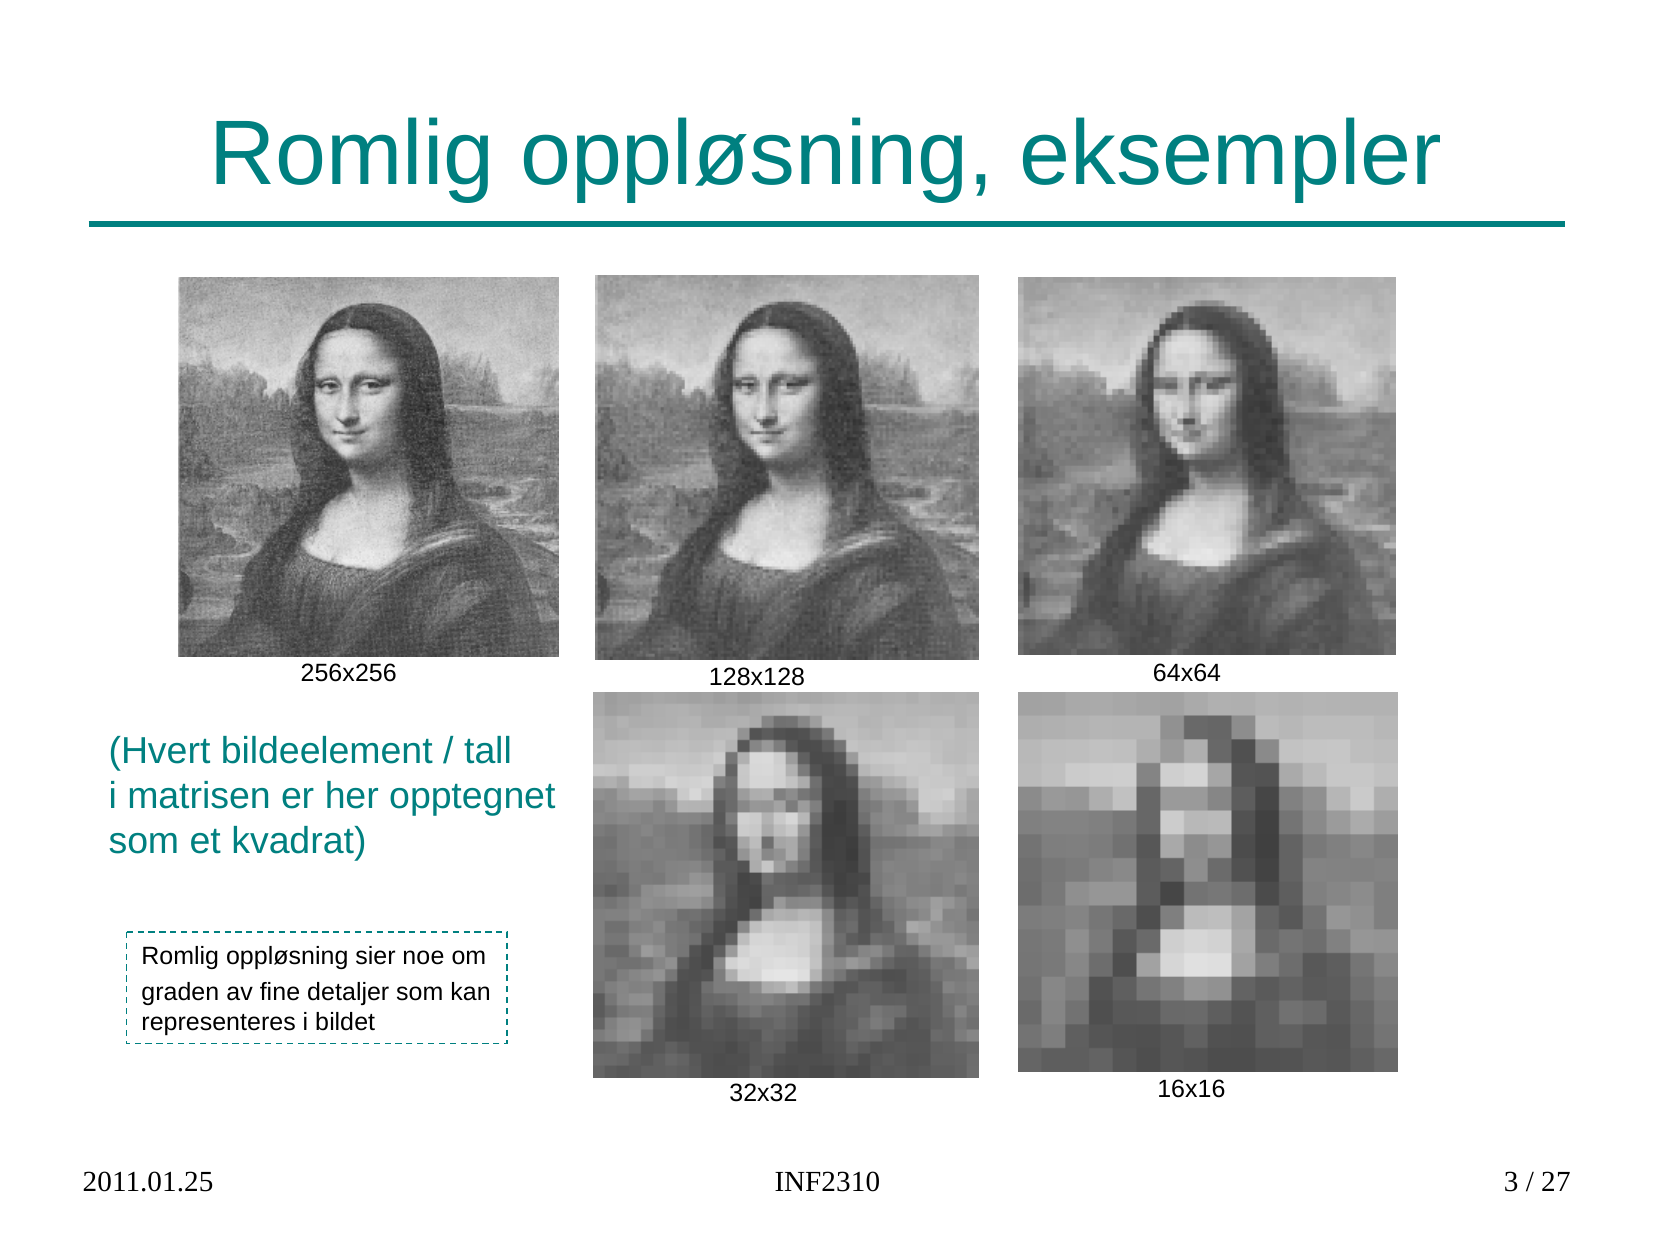

# Romlig oppløsning, eksempler
128x128
256x256
64x64
32x32
(Hvert bildeelement / tall
i matrisen er her opptegnet
som et kvadrat)
Romlig oppløsning sier noe om
graden av fine detaljer som kan representeres i bildet
16x16
2011.01.25
INF2310
3